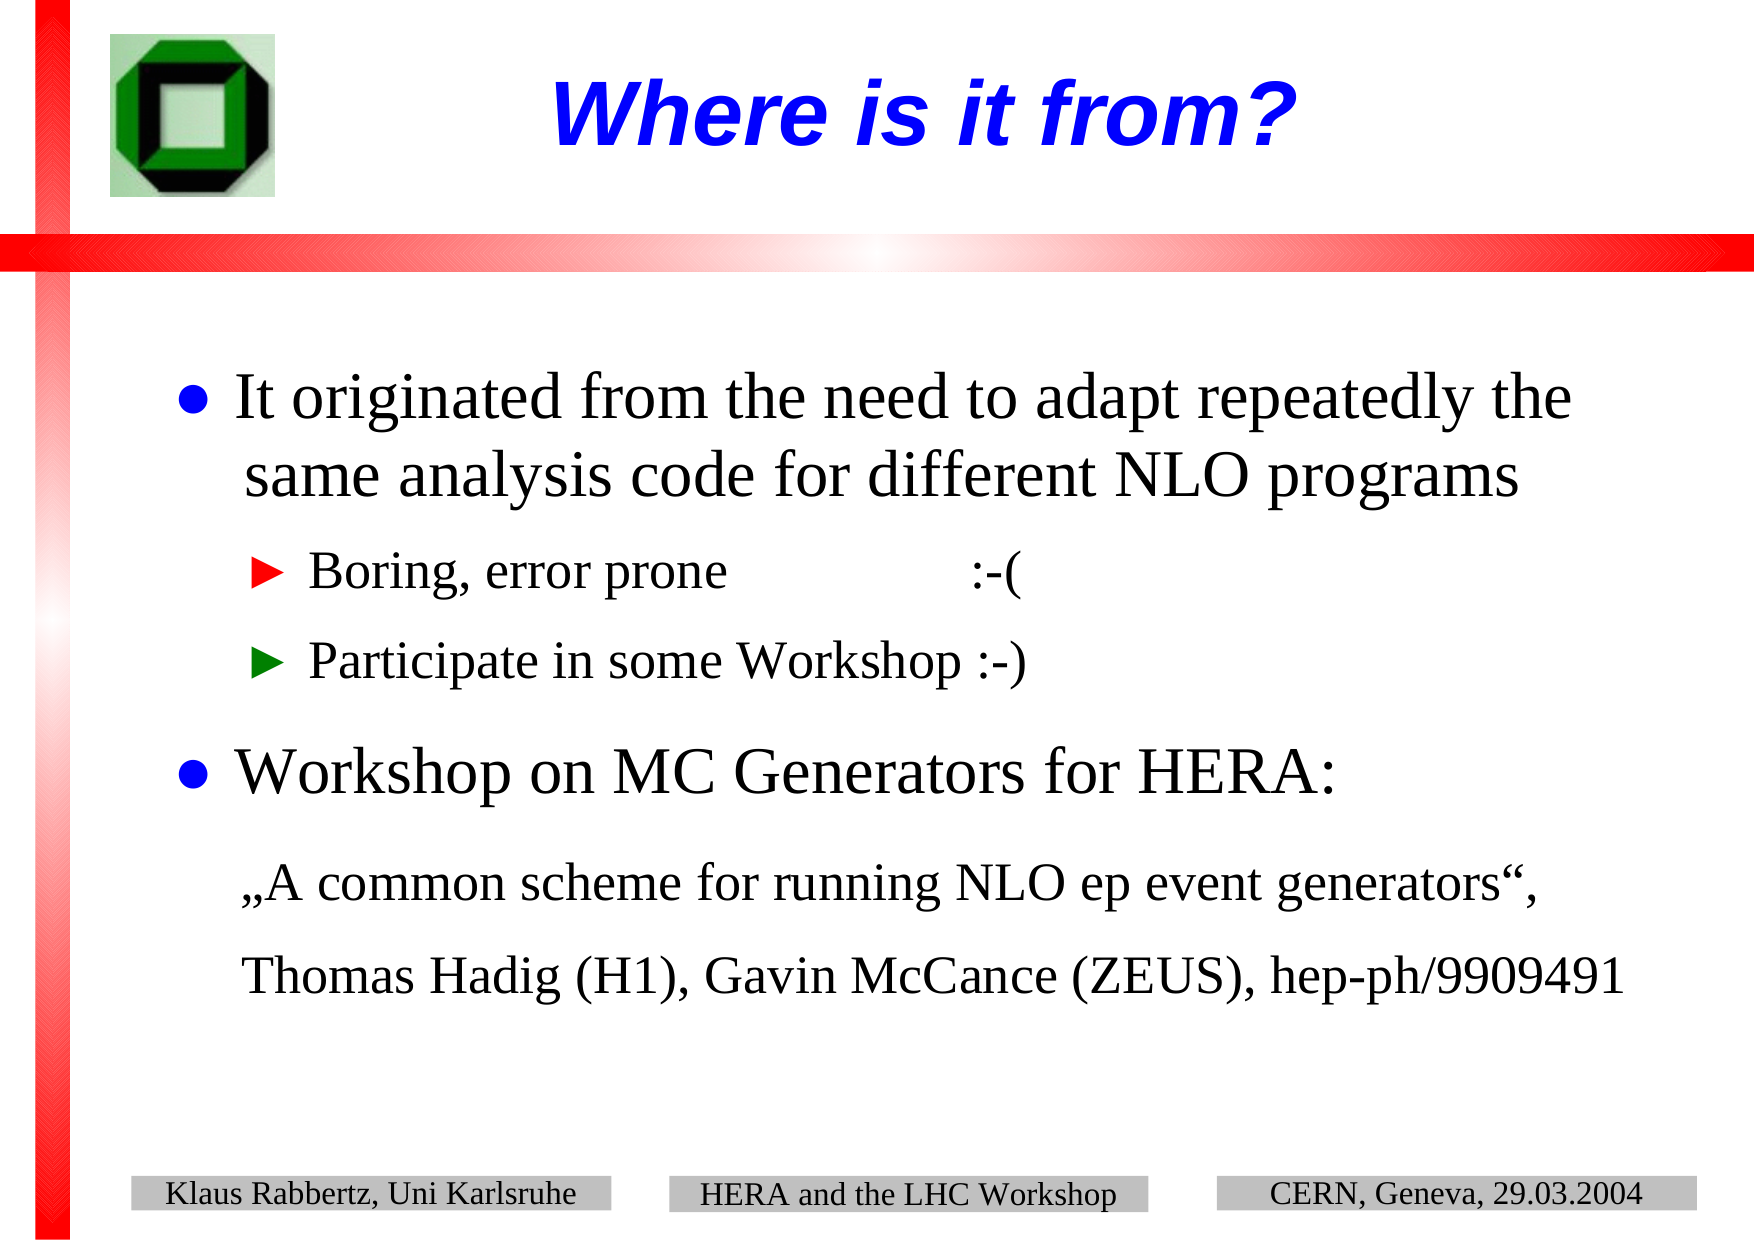

# Where is it from?
● It originated from the need to adapt repeatedly the same analysis code for different NLO programs
 ► Boring, error prone :-(
 ► Participate in some Workshop :-)
● Workshop on MC Generators for HERA:
 „A common scheme for running NLO ep event generators“,
 Thomas Hadig (H1), Gavin McCance (ZEUS), hep-ph/9909491